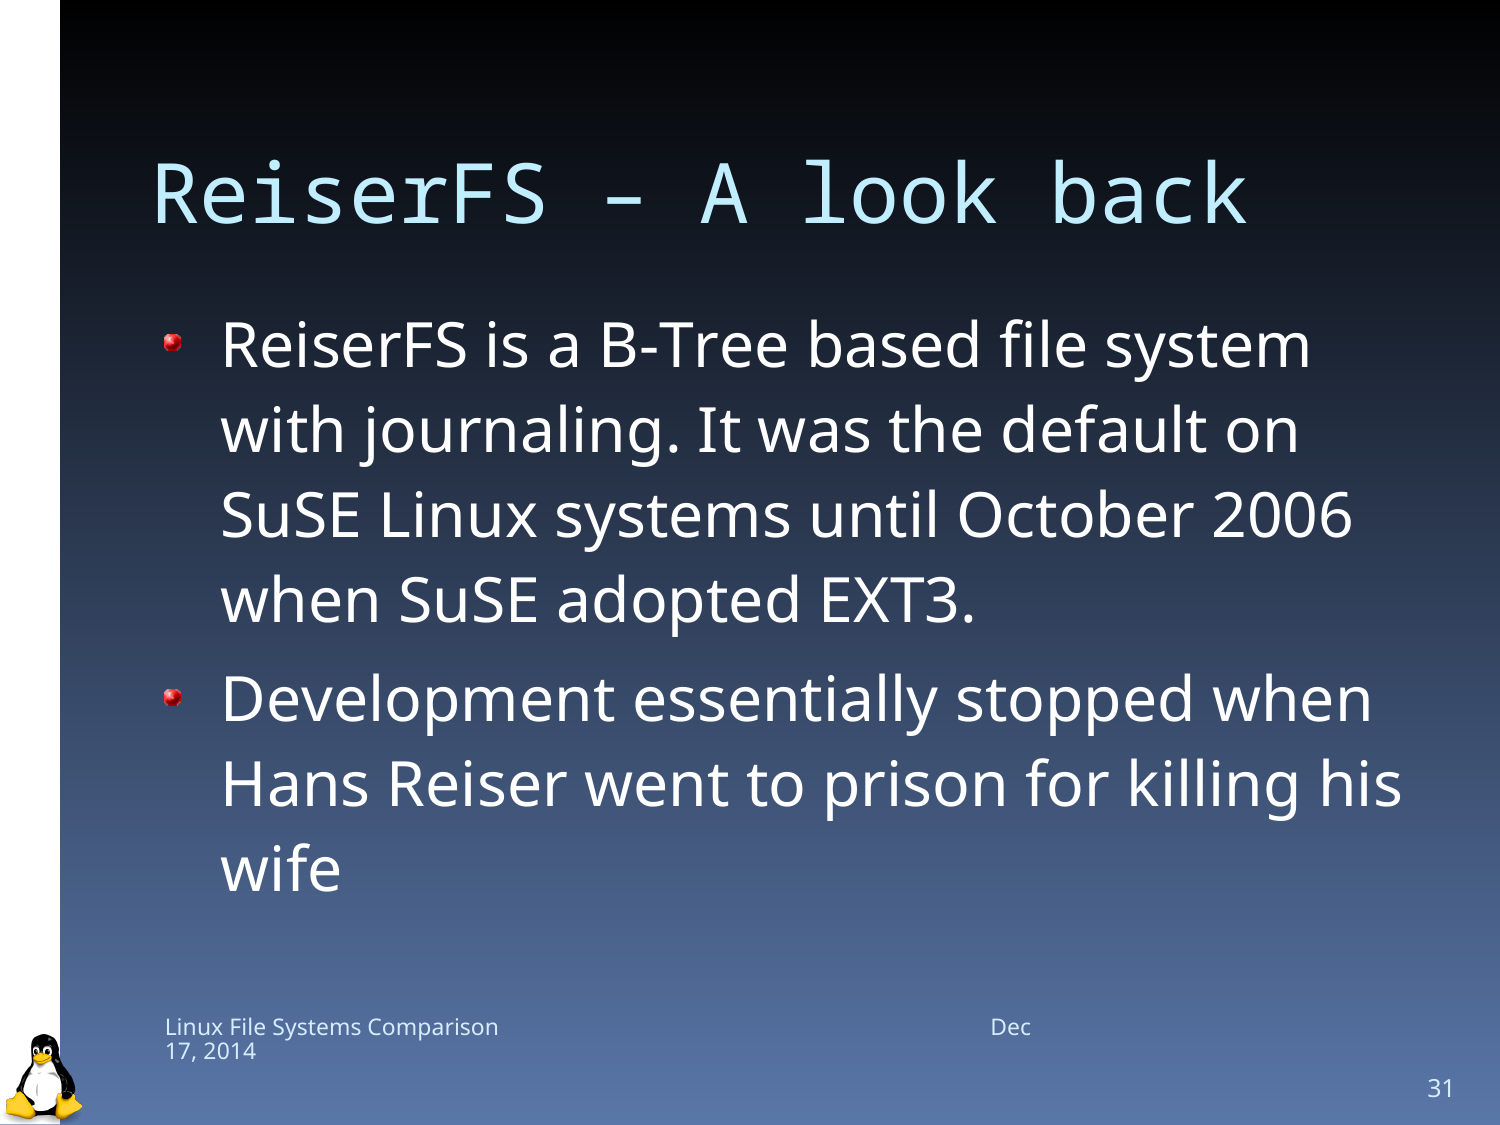

# ReiserFS – A look back
ReiserFS is a B-Tree based file system with journaling. It was the default on SuSE Linux systems until October 2006 when SuSE adopted EXT3.
Development essentially stopped when Hans Reiser went to prison for killing his wife
Linux File Systems Comparison Dec 17, 2014
Dec 17, 2014
31